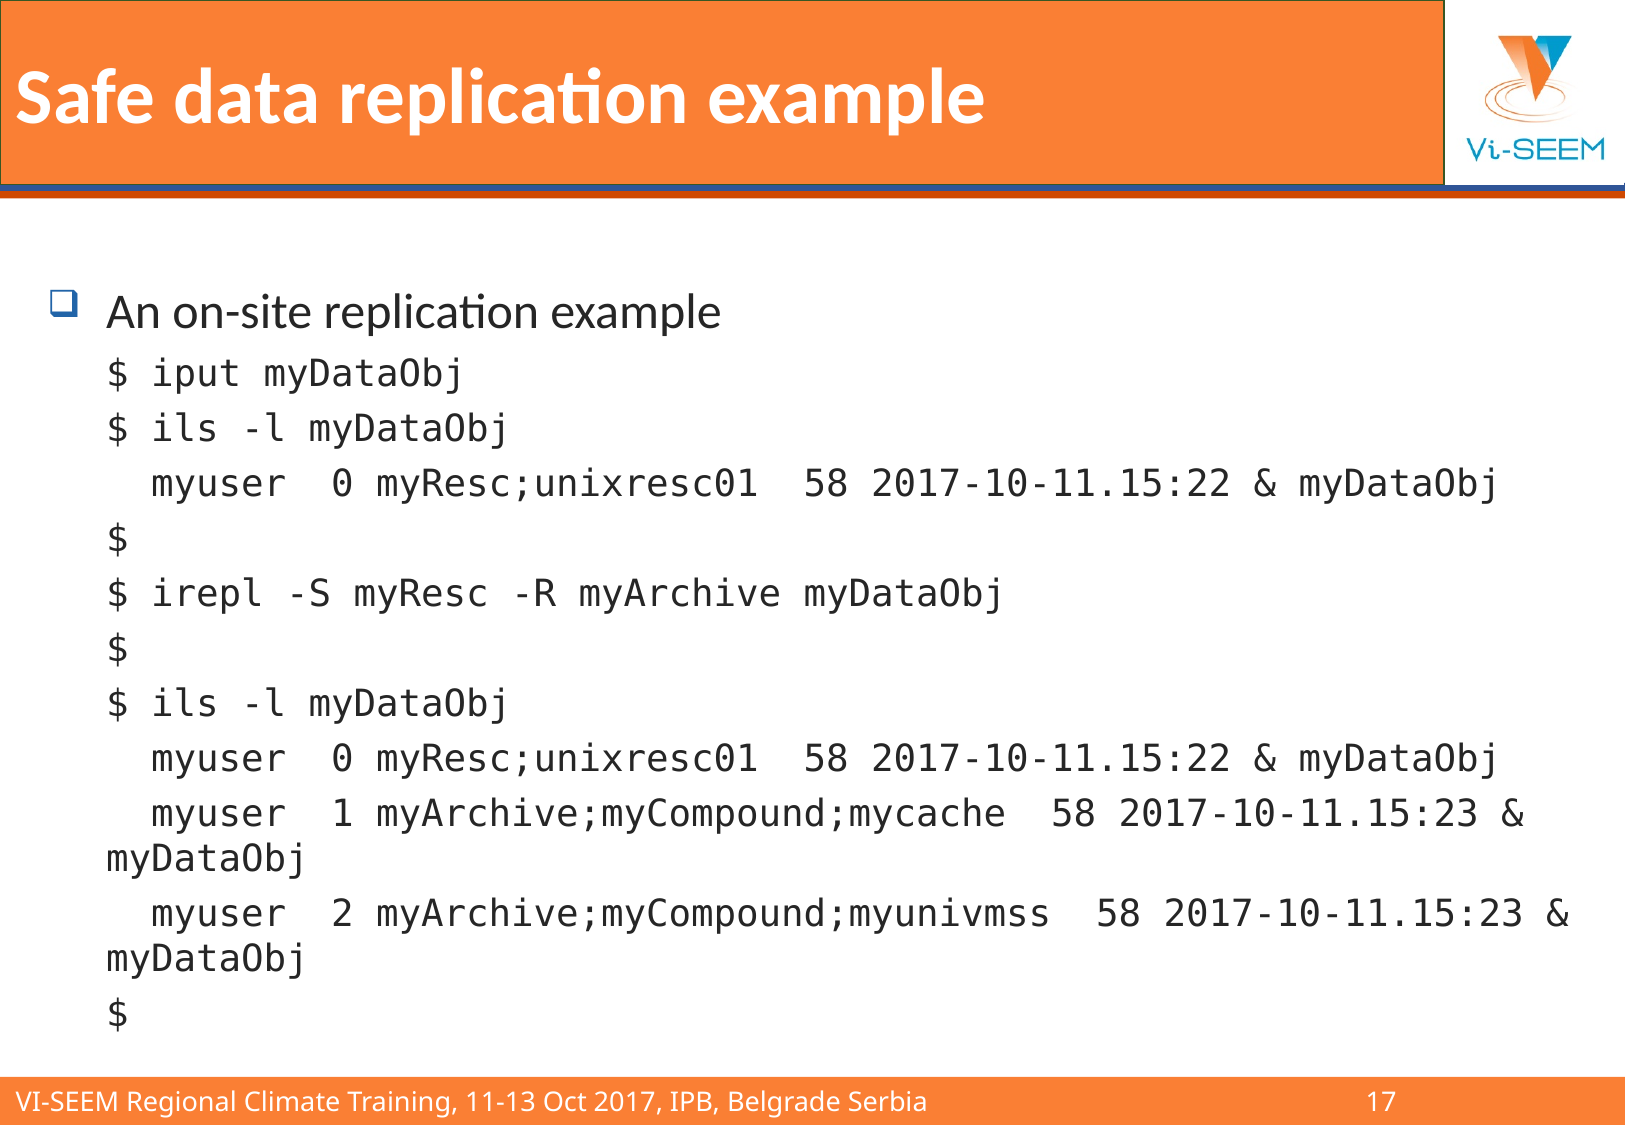

# Safe data replication example
An on-site replication example
$ iput myDataObj
$ ils -l myDataObj
 myuser 0 myResc;unixresc01 58 2017-10-11.15:22 & myDataObj
$
$ irepl -S myResc -R myArchive myDataObj
$
$ ils -l myDataObj
 myuser 0 myResc;unixresc01 58 2017-10-11.15:22 & myDataObj
 myuser 1 myArchive;myCompound;mycache 58 2017-10-11.15:23 & myDataObj
 myuser 2 myArchive;myCompound;myunivmss 58 2017-10-11.15:23 & myDataObj
$
VI-SEEM Regional Climate Training, 11-13 Oct 2017, IPB, Belgrade Serbia